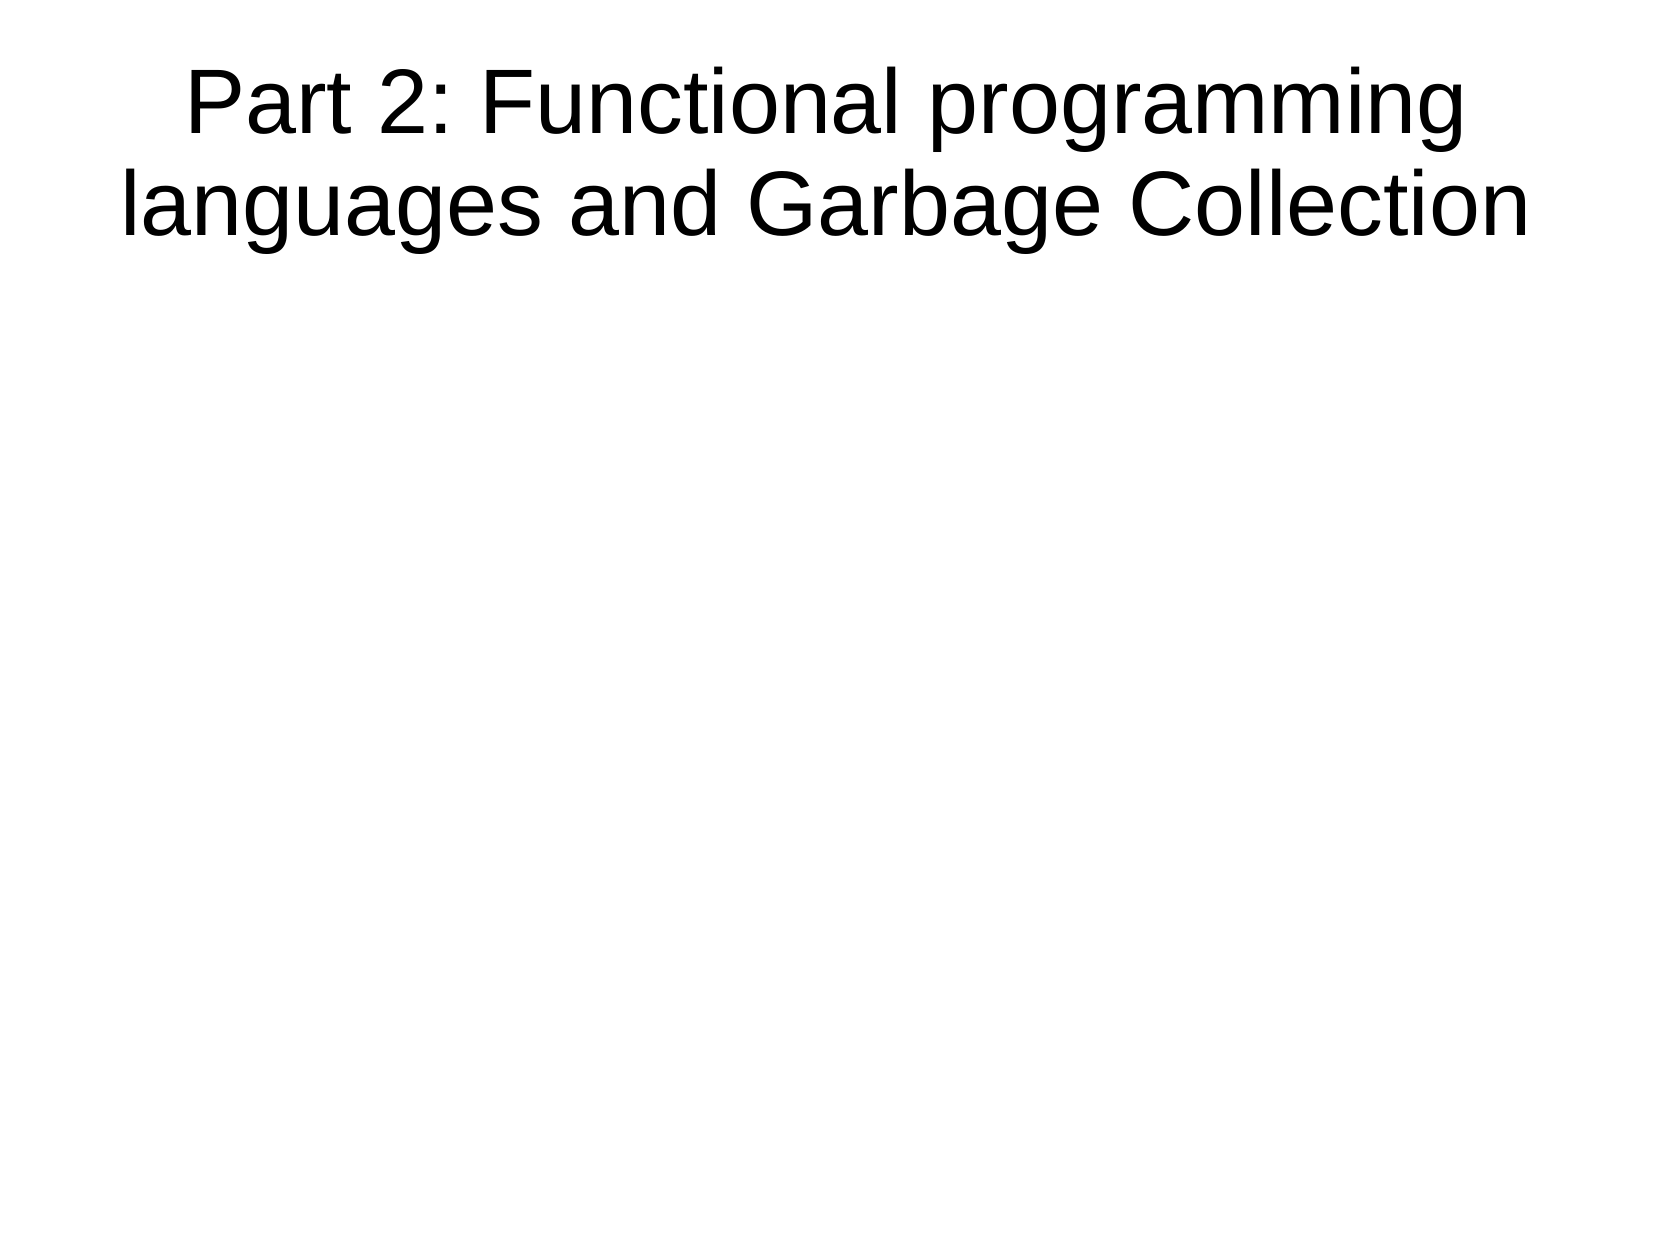

# Part 2: Functional programming languages and Garbage Collection